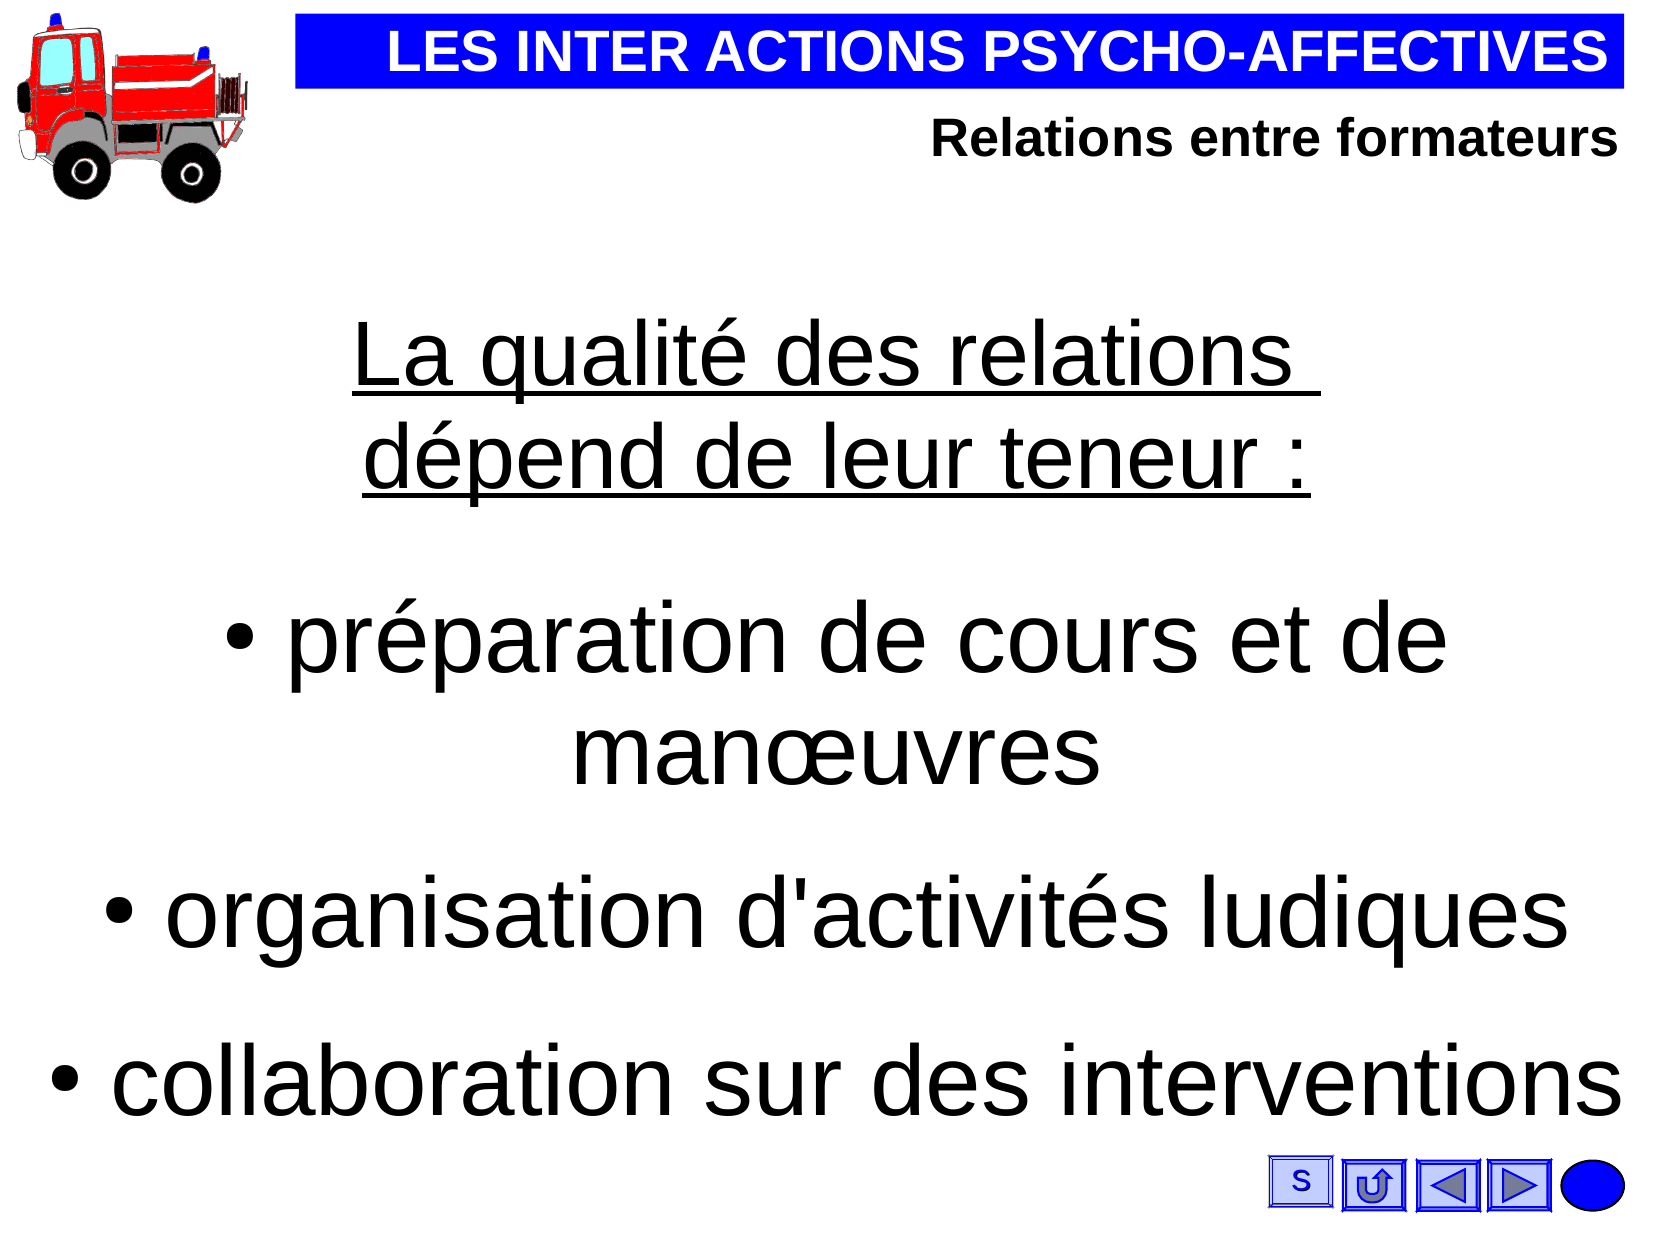

LES INTER ACTIONS PSYCHO-AFFECTIVES
Relations entre formateurs
La qualité des relations
dépend de leur teneur :
 préparation de cours et de manœuvres
 organisation d'activités ludiques
 collaboration sur des interventions